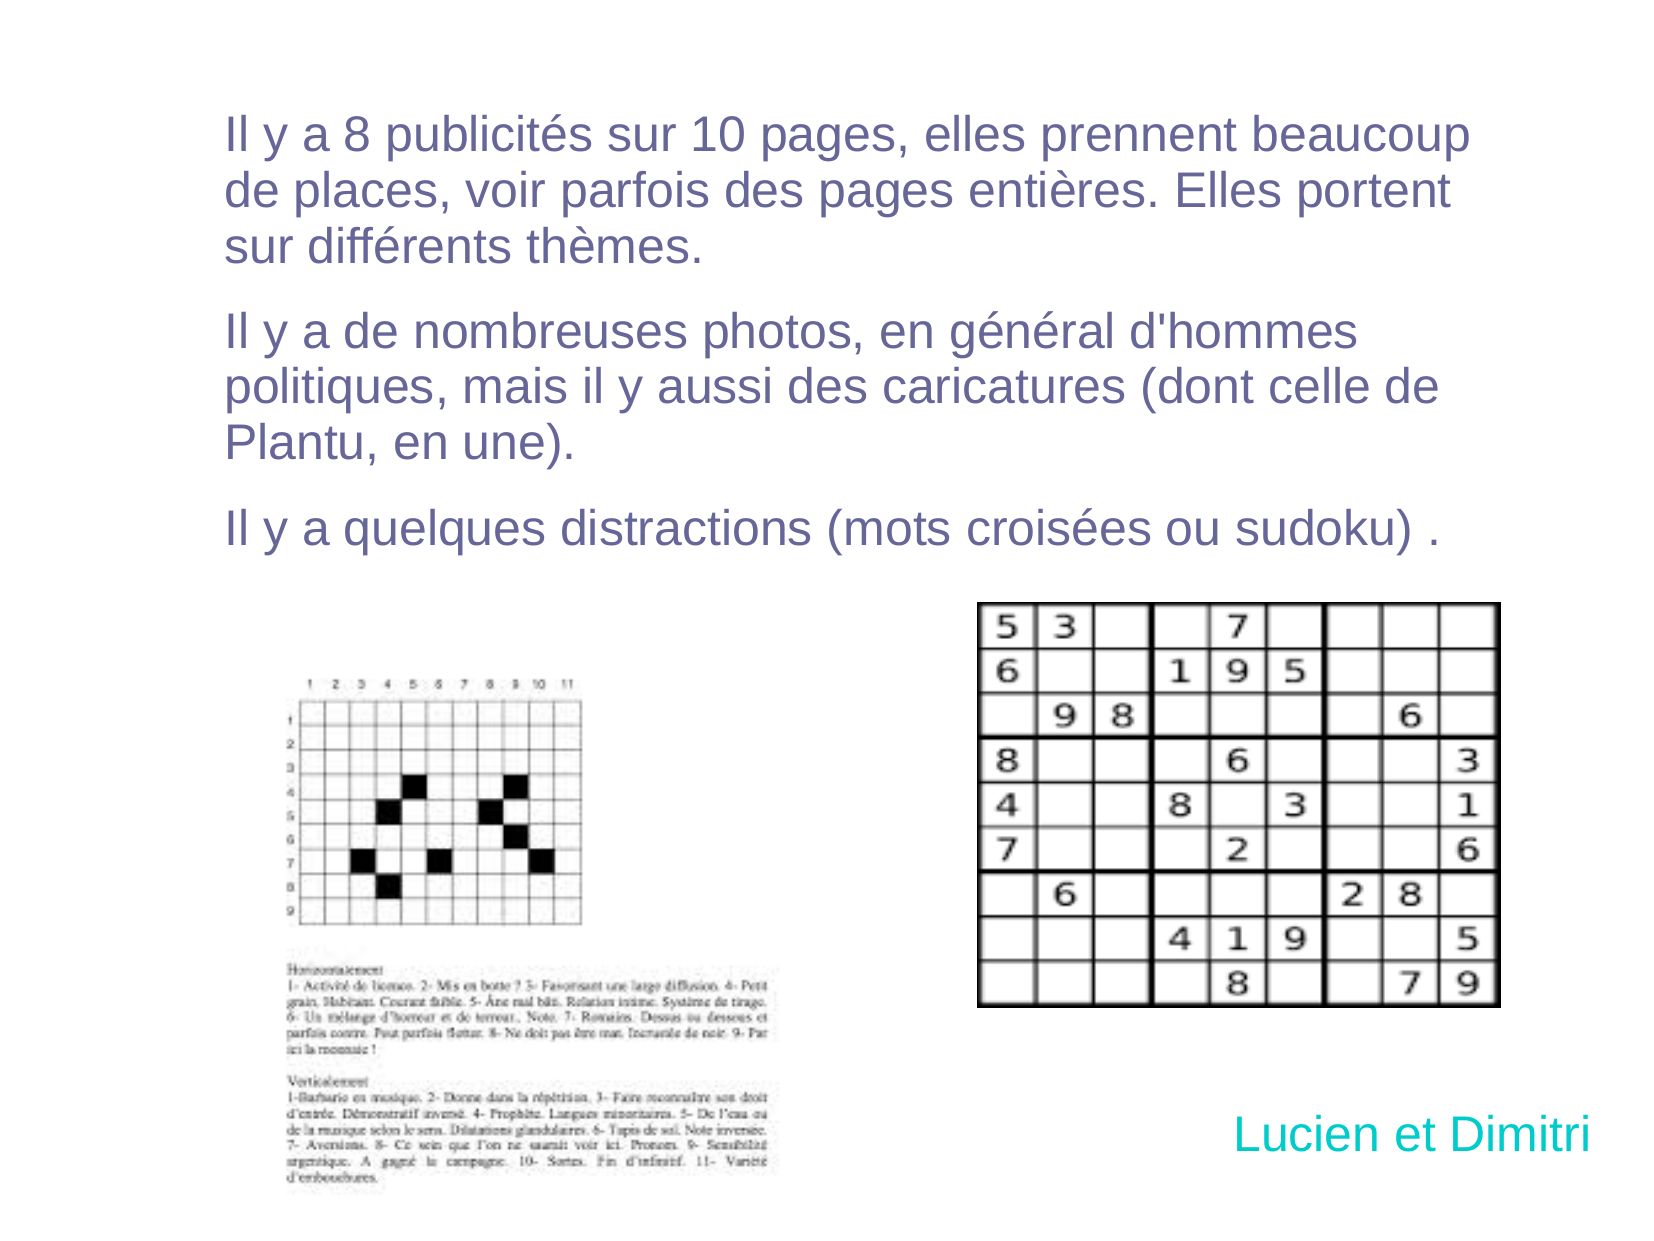

# Il y a 8 publicités sur 10 pages, elles prennent beaucoup de places, voir parfois des pages entières. Elles portent sur différents thèmes.
Il y a de nombreuses photos, en général d'hommes politiques, mais il y aussi des caricatures (dont celle de Plantu, en une).
Il y a quelques distractions (mots croisées ou sudoku) .
Lucien et Dimitri